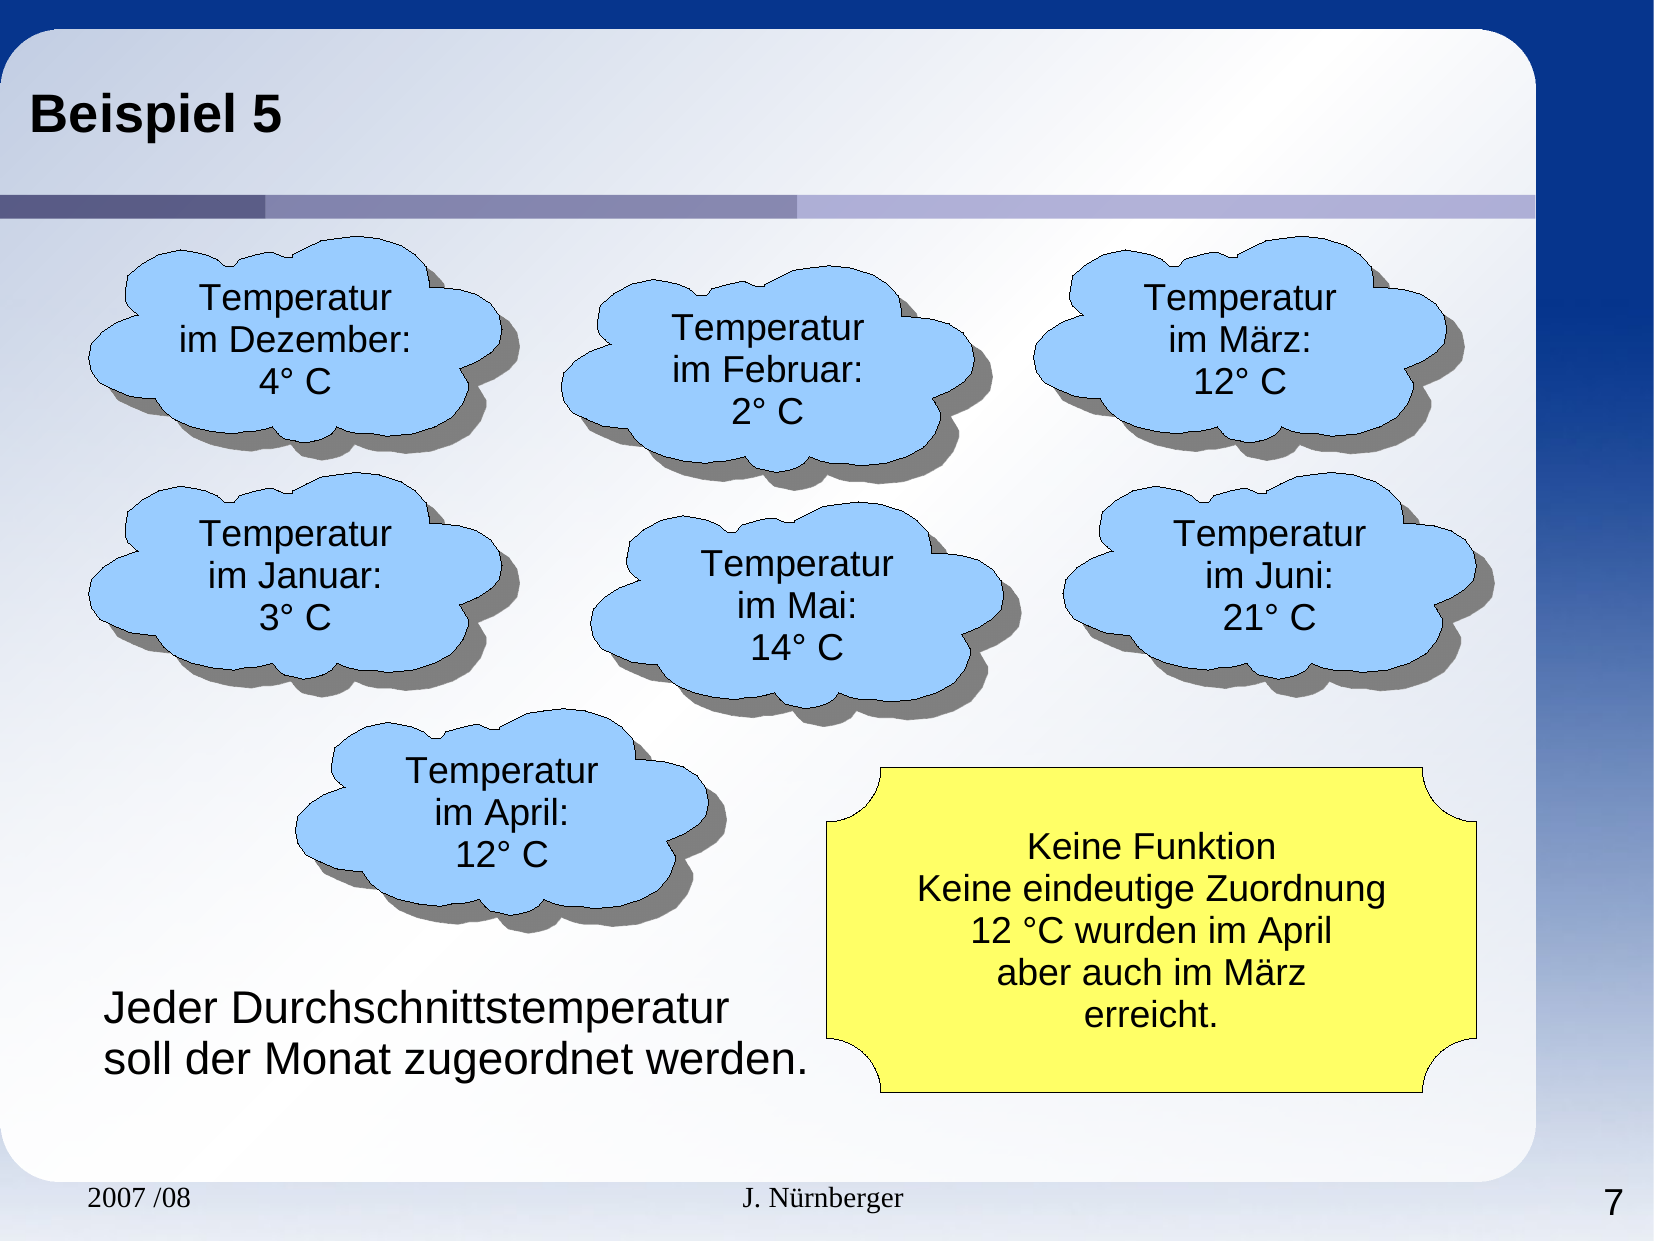

# Beispiel 5
Temperatur
im Dezember:
4° C
Temperatur
im März:
12° C
Temperatur
im Februar:
2° C
Temperatur
im Januar:
3° C
Temperatur
im Juni:
21° C
Temperatur
im Mai:
14° C
Temperatur
im April:
12° C
Keine Funktion
Keine eindeutige Zuordnung
12 °C wurden im April
aber auch im März
erreicht.
Jeder Durchschnittstemperatur
soll der Monat zugeordnet werden.
2007 /08
J. Nürnberger
7